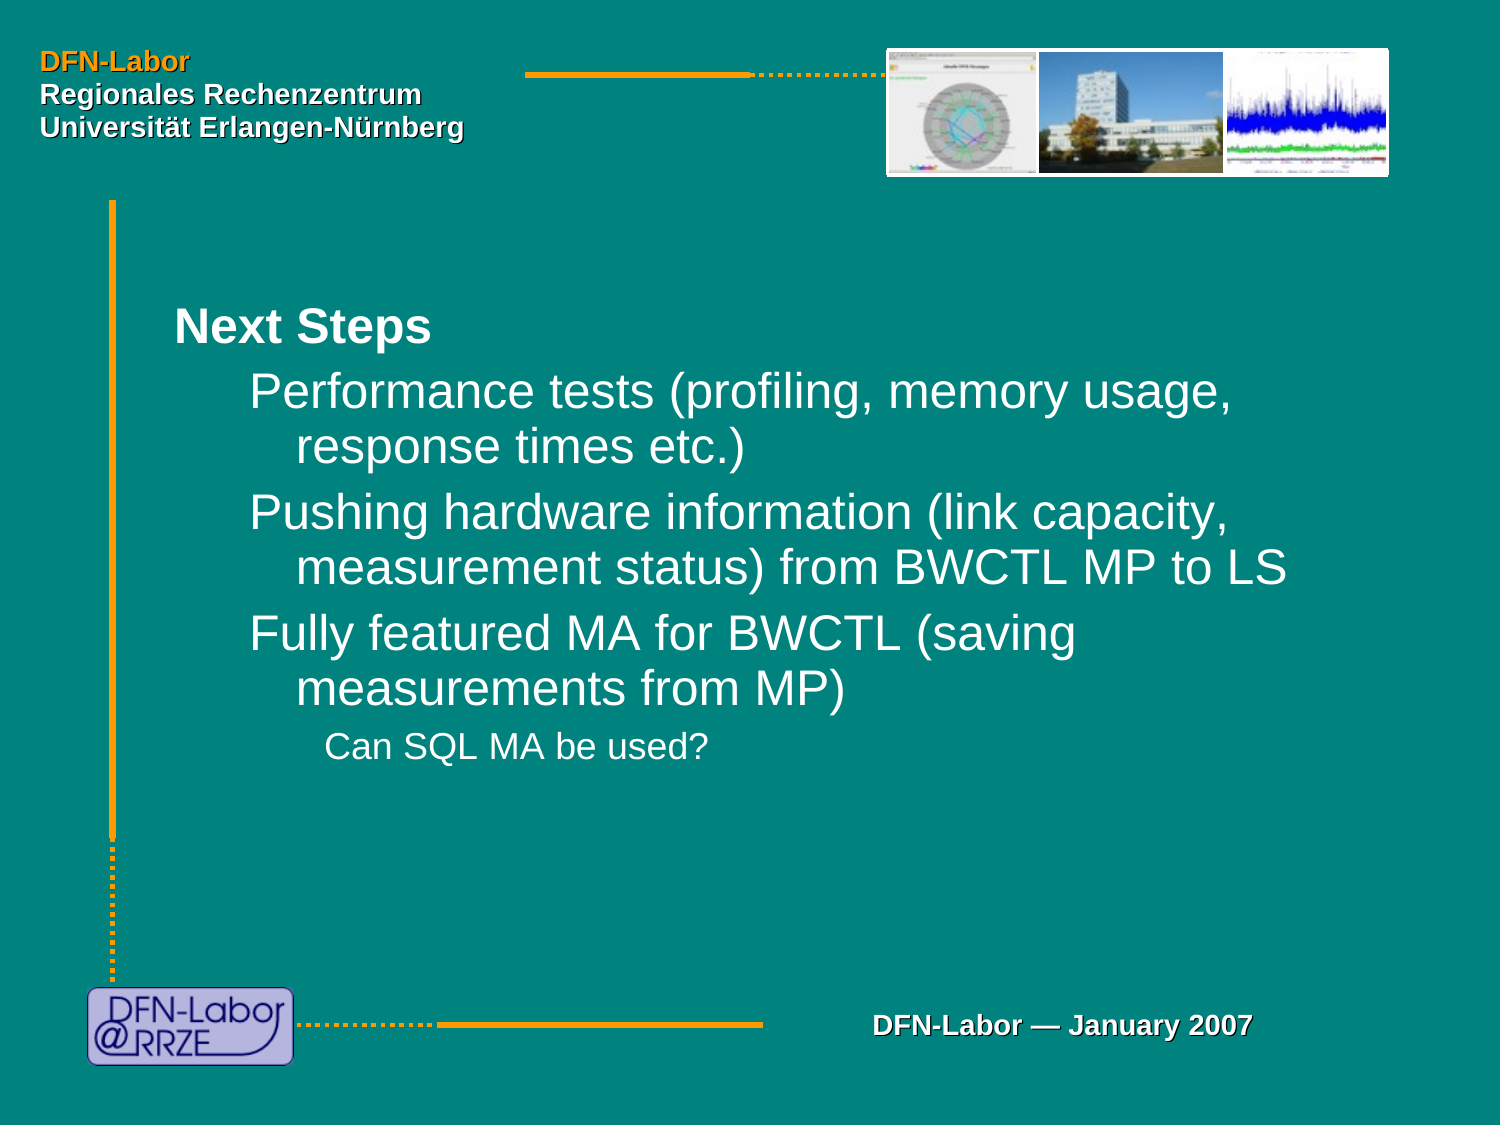

# Next Steps
Performance tests (profiling, memory usage, response times etc.)
Pushing hardware information (link capacity, measurement status) from BWCTL MP to LS
Fully featured MA for BWCTL (saving measurements from MP)
Can SQL MA be used?